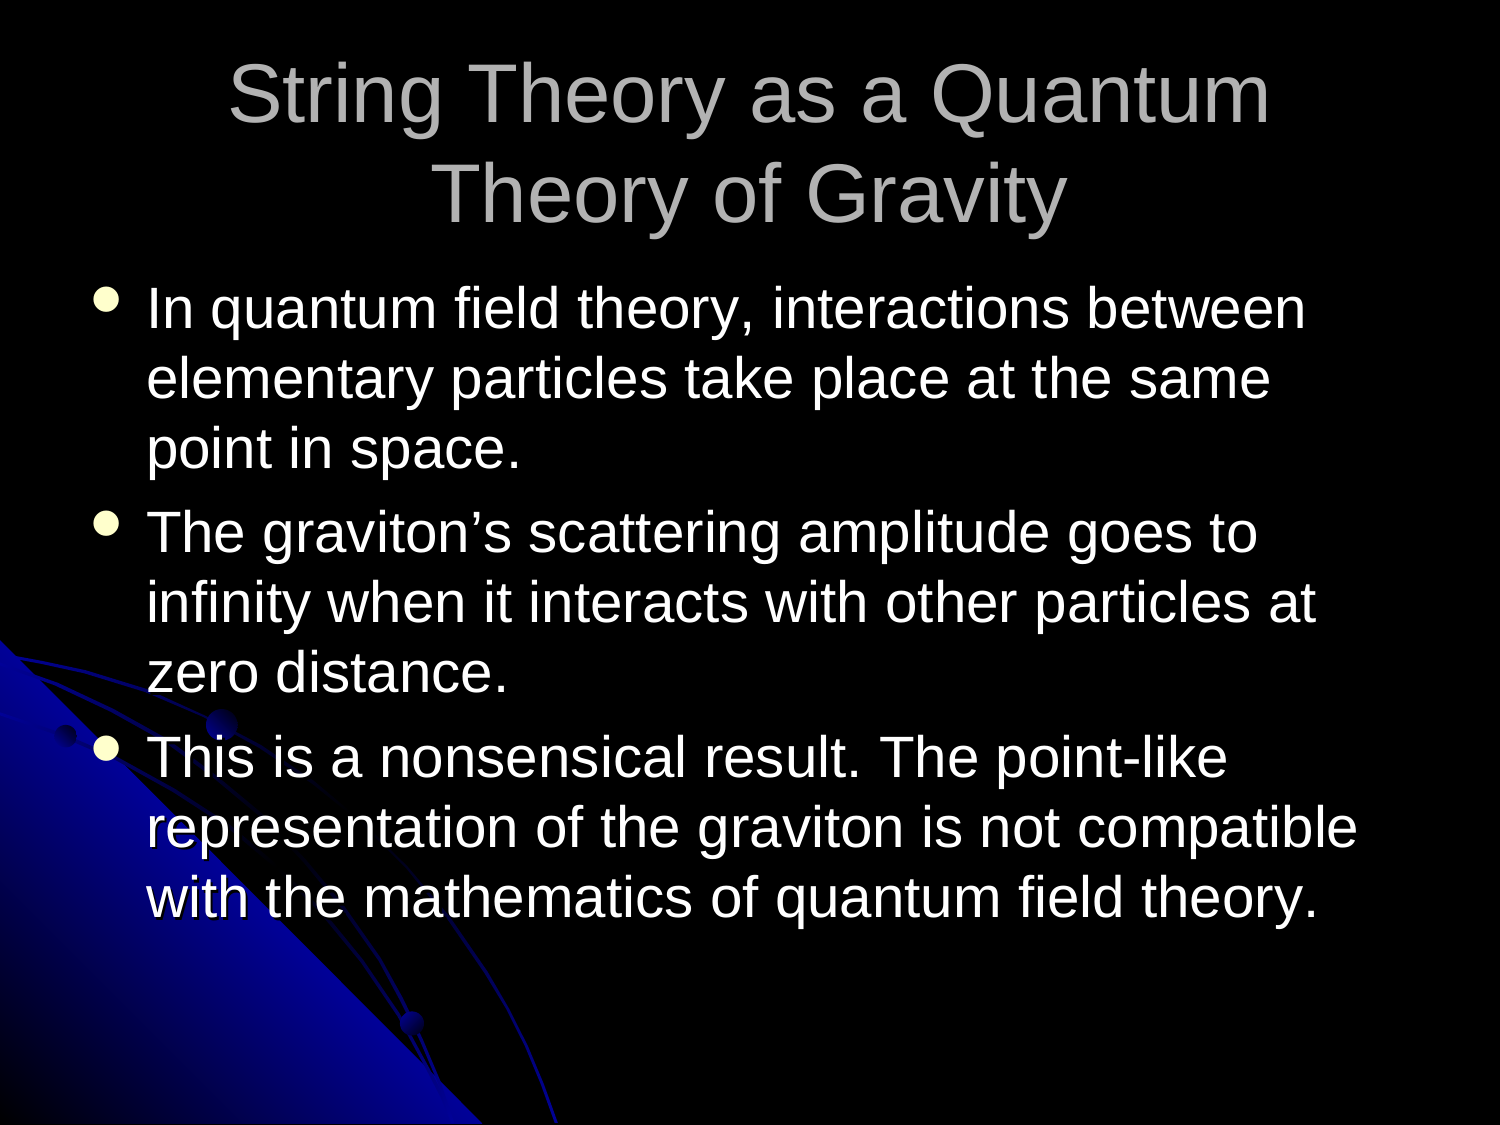

# String Theory as a Quantum Theory of Gravity
In quantum field theory, interactions between elementary particles take place at the same point in space.
The graviton’s scattering amplitude goes to infinity when it interacts with other particles at zero distance.
This is a nonsensical result. The point-like representation of the graviton is not compatible with the mathematics of quantum field theory.